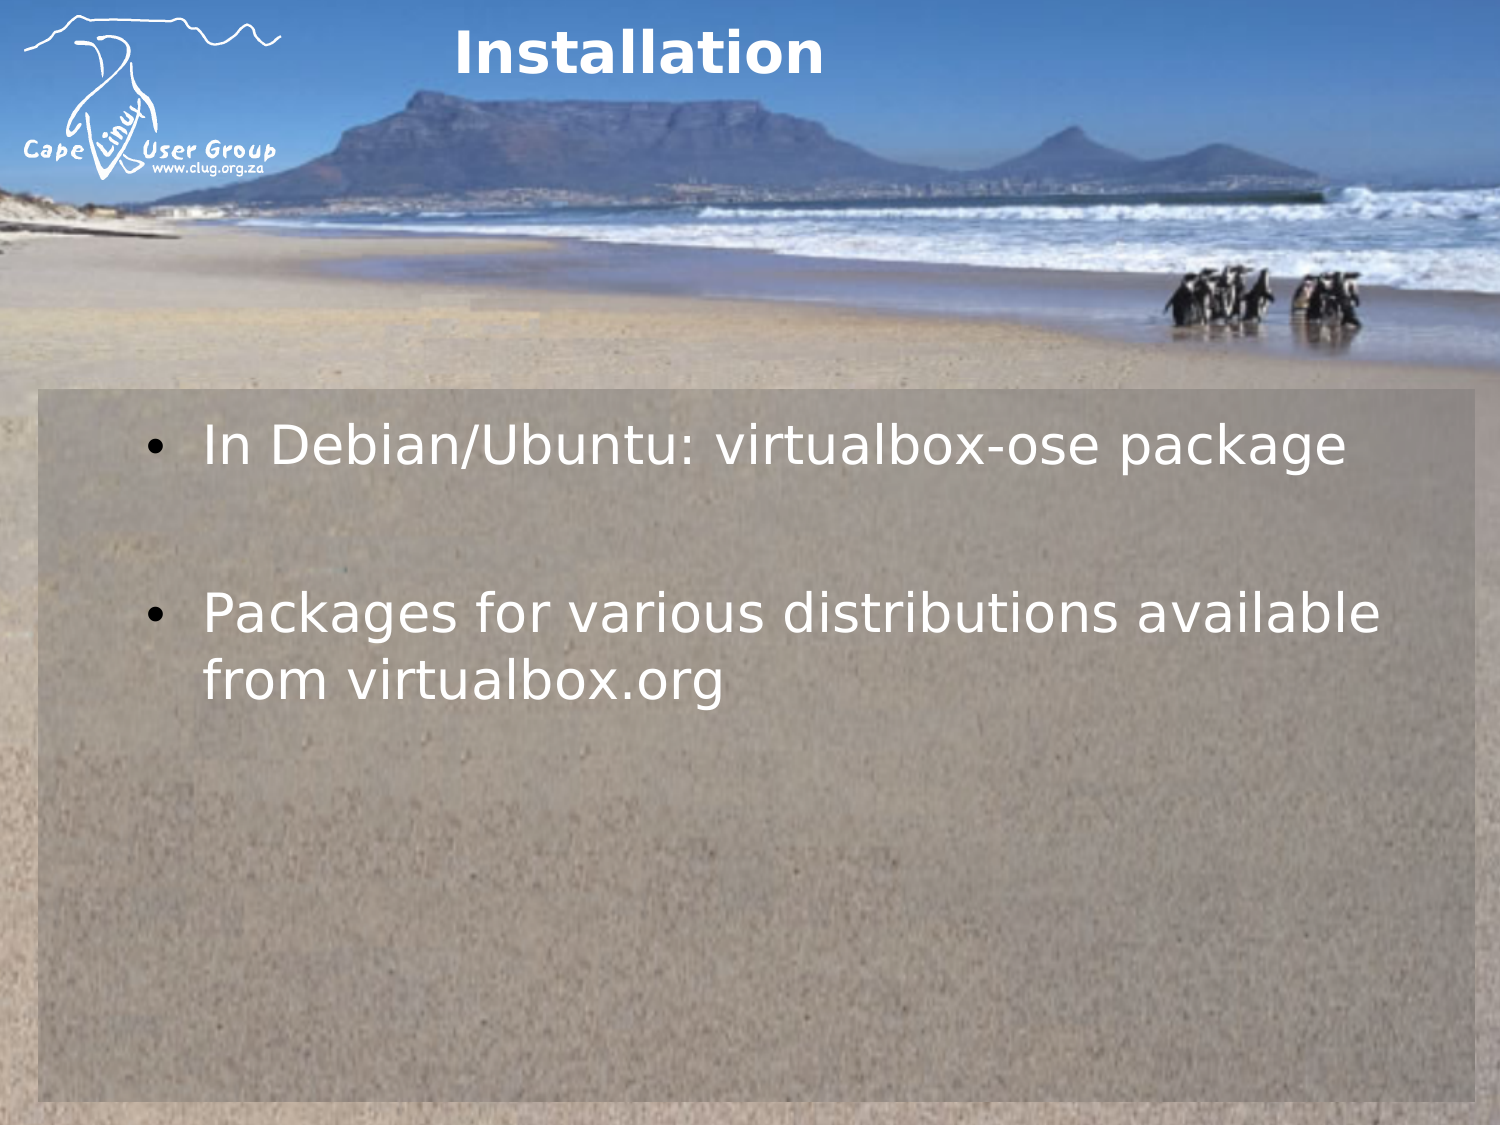

# Installation
In Debian/Ubuntu: virtualbox-ose package
Packages for various distributions available from virtualbox.org